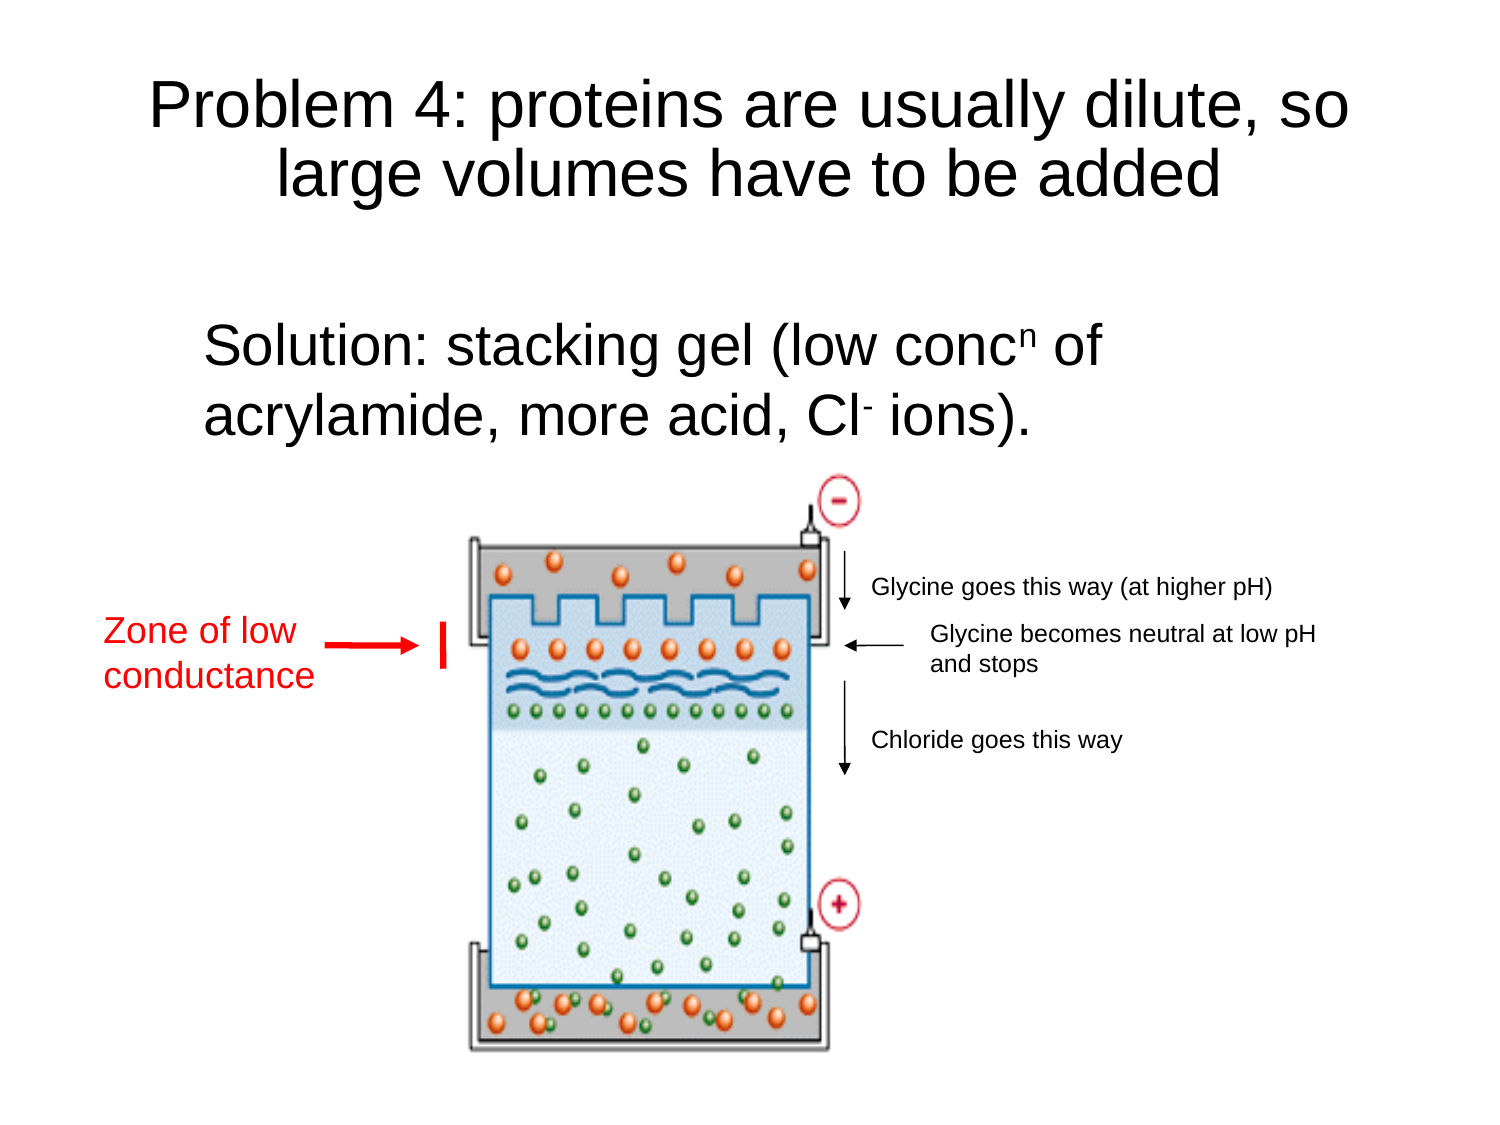

# Problem 4: proteins are usually dilute, so large volumes have to be added
Solution: stacking gel (low concn of acrylamide, more acid, Cl- ions).
Glycine goes this way (at higher pH)
Zone of low conductance
Glycine becomes neutral at low pH and stops
Chloride goes this way